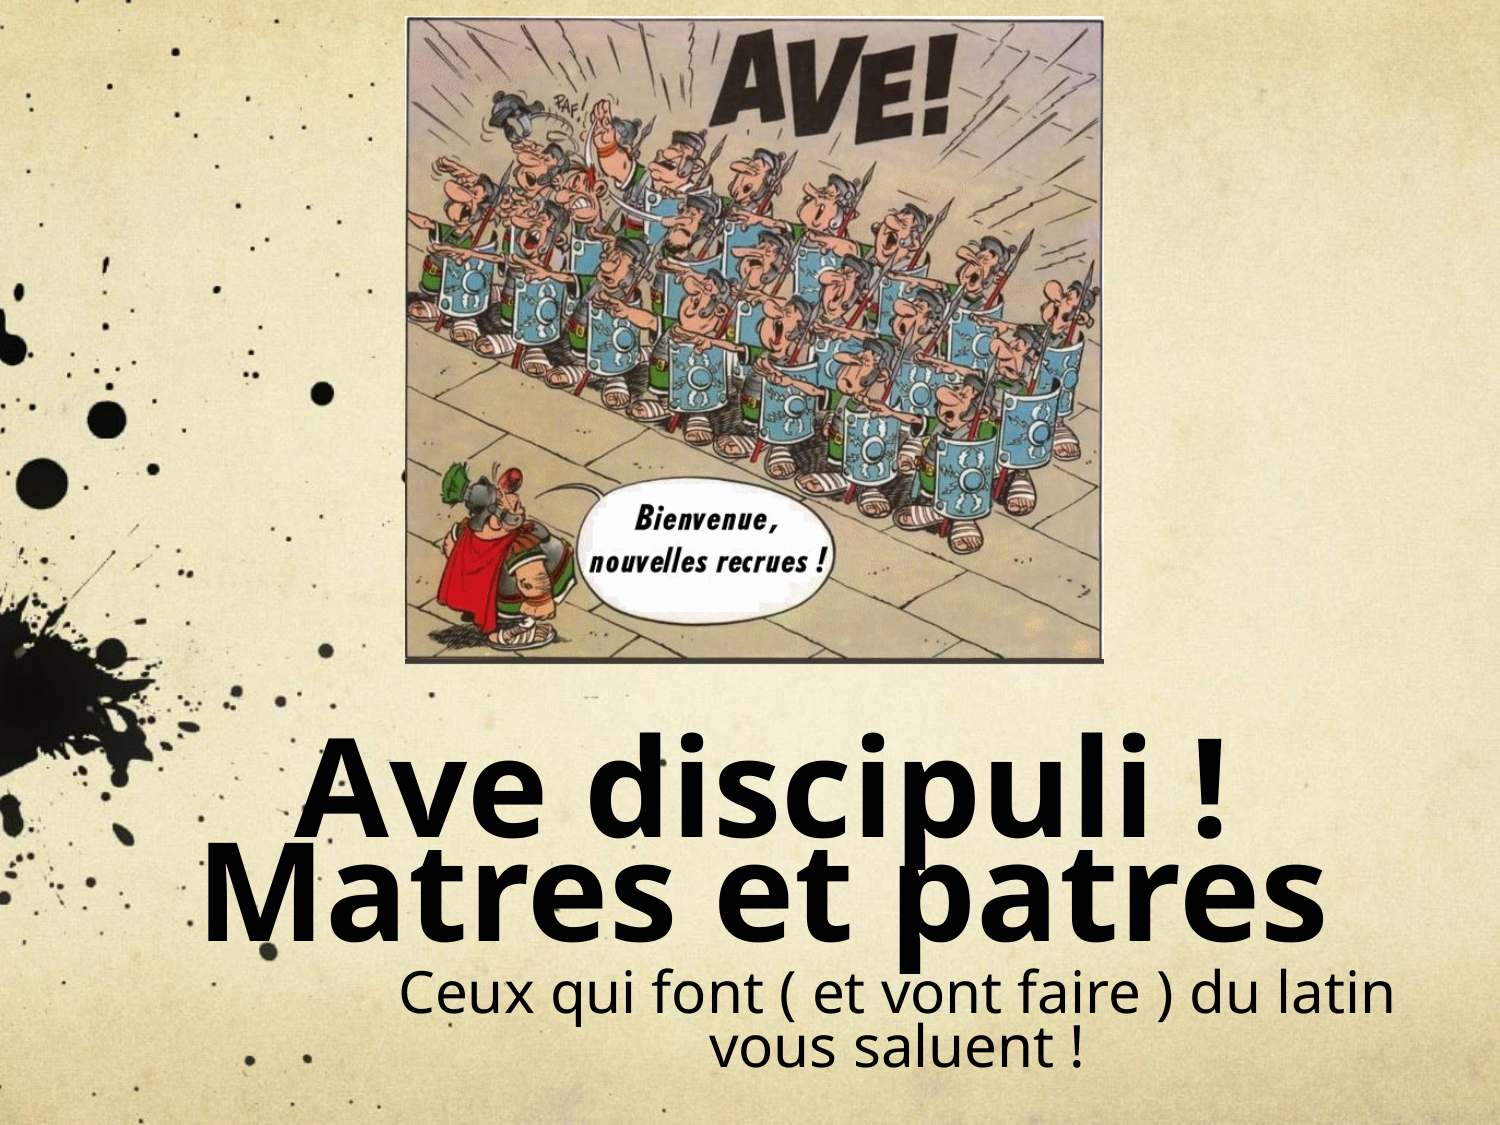

# Ave discipuli ! Matres et patres
Ceux qui font ( et vont faire ) du latin vous saluent !